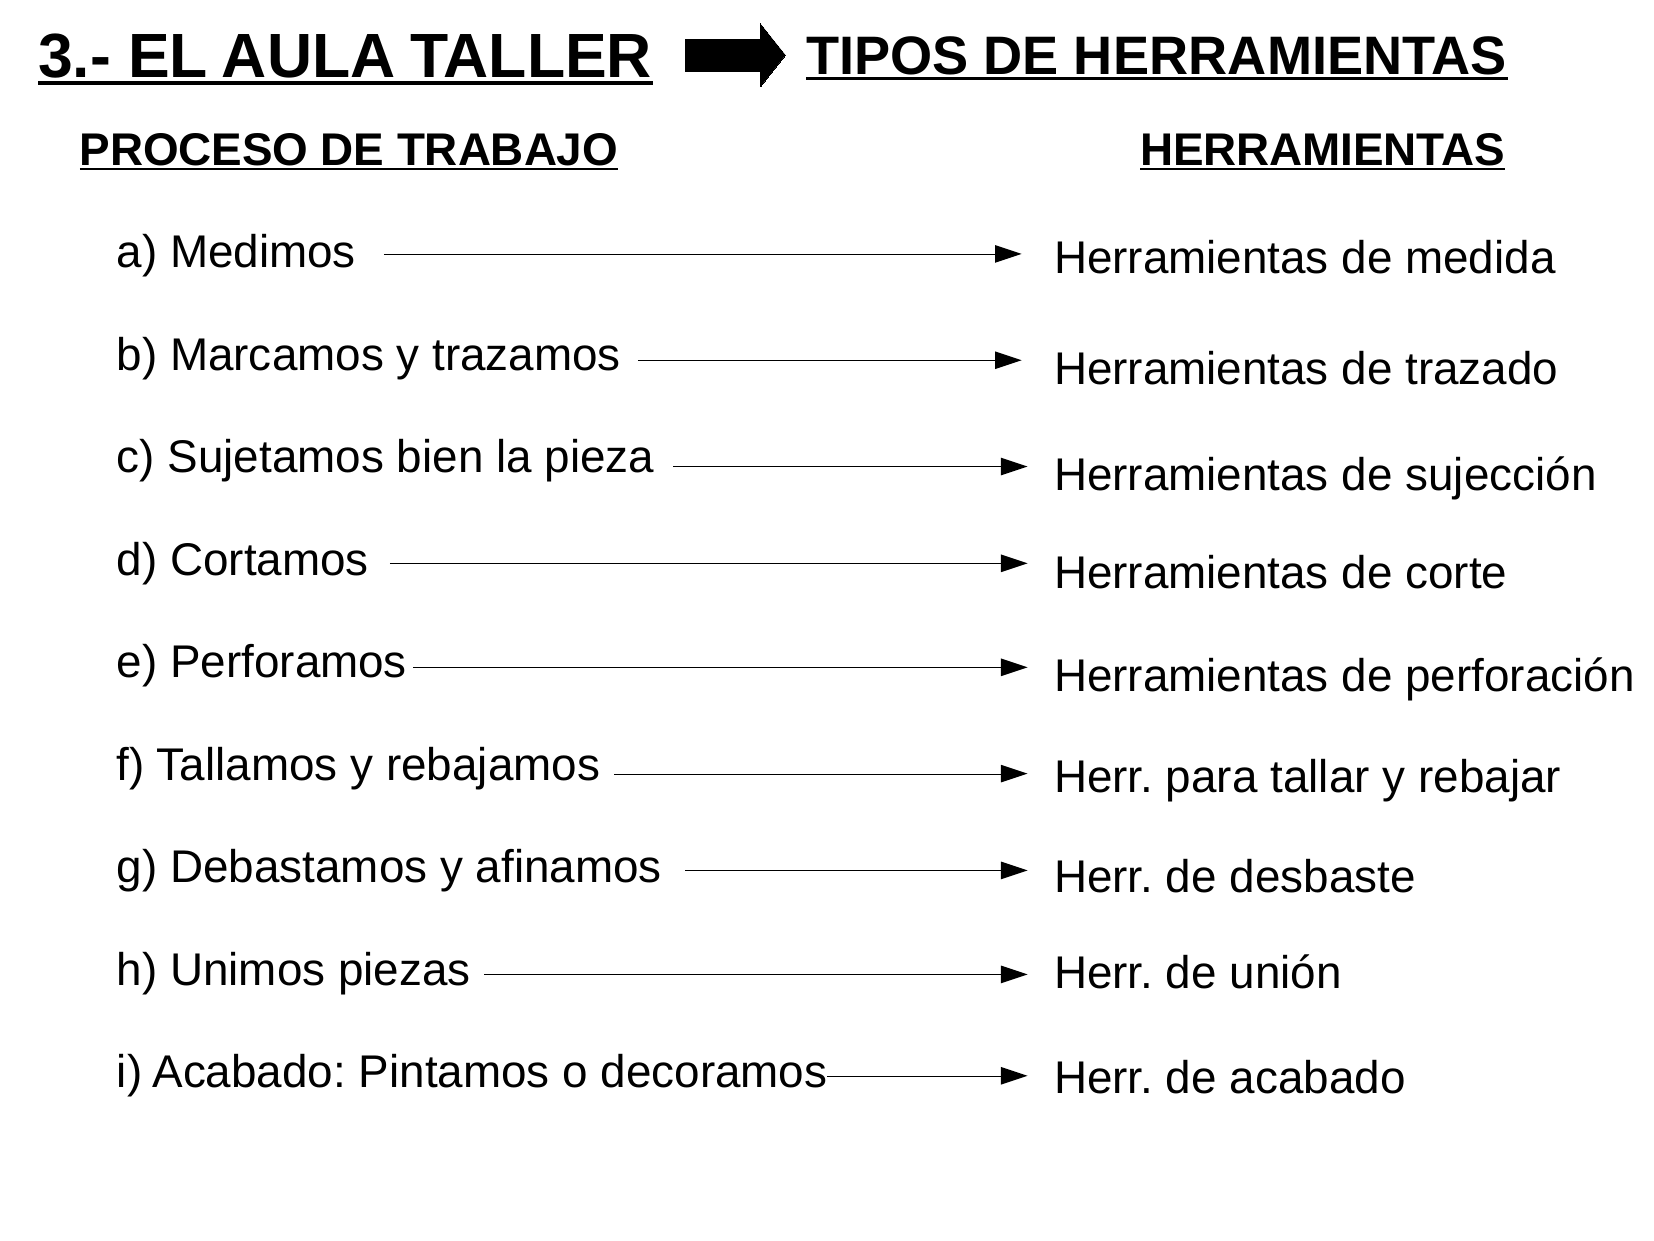

3.- EL AULA TALLER
TIPOS DE HERRAMIENTAS
PROCESO DE TRABAJO
HERRAMIENTAS
a) Medimos
b) Marcamos y trazamos
c) Sujetamos bien la pieza
d) Cortamos
e) Perforamos
f) Tallamos y rebajamos
g) Debastamos y afinamos
h) Unimos piezas
i) Acabado: Pintamos o decoramos
Herramientas de medida
Herramientas de trazado
Herramientas de sujección
Herramientas de corte
Herramientas de perforación
Herr. para tallar y rebajar
Herr. de desbaste
Herr. de unión
Herr. de acabado